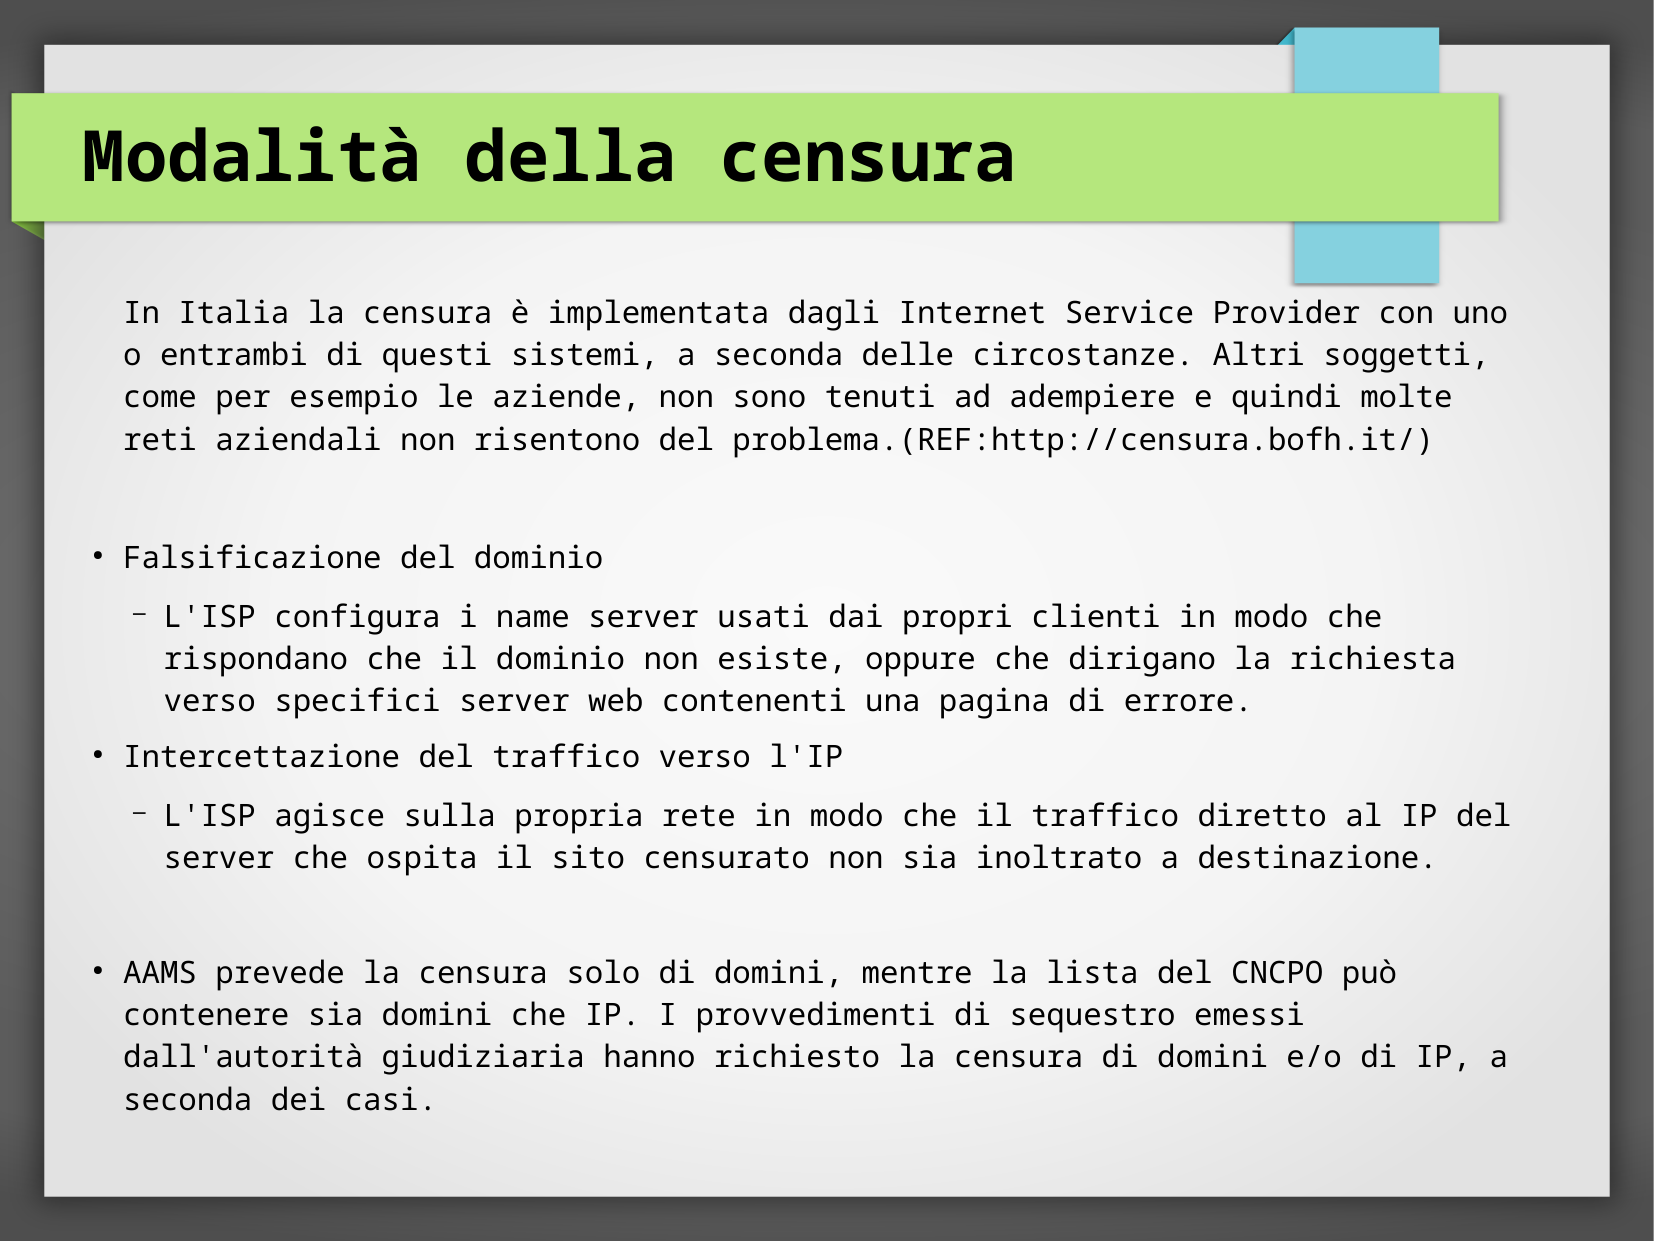

# Modalità della censura
In Italia la censura è implementata dagli Internet Service Provider con uno o entrambi di questi sistemi, a seconda delle circostanze. Altri soggetti, come per esempio le aziende, non sono tenuti ad adempiere e quindi molte reti aziendali non risentono del problema.(REF:http://censura.bofh.it/)
Falsificazione del dominio
L'ISP configura i name server usati dai propri clienti in modo che rispondano che il dominio non esiste, oppure che dirigano la richiesta verso specifici server web contenenti una pagina di errore.
Intercettazione del traffico verso l'IP
L'ISP agisce sulla propria rete in modo che il traffico diretto al IP del server che ospita il sito censurato non sia inoltrato a destinazione.
AAMS prevede la censura solo di domini, mentre la lista del CNCPO può contenere sia domini che IP. I provvedimenti di sequestro emessi dall'autorità giudiziaria hanno richiesto la censura di domini e/o di IP, a seconda dei casi.